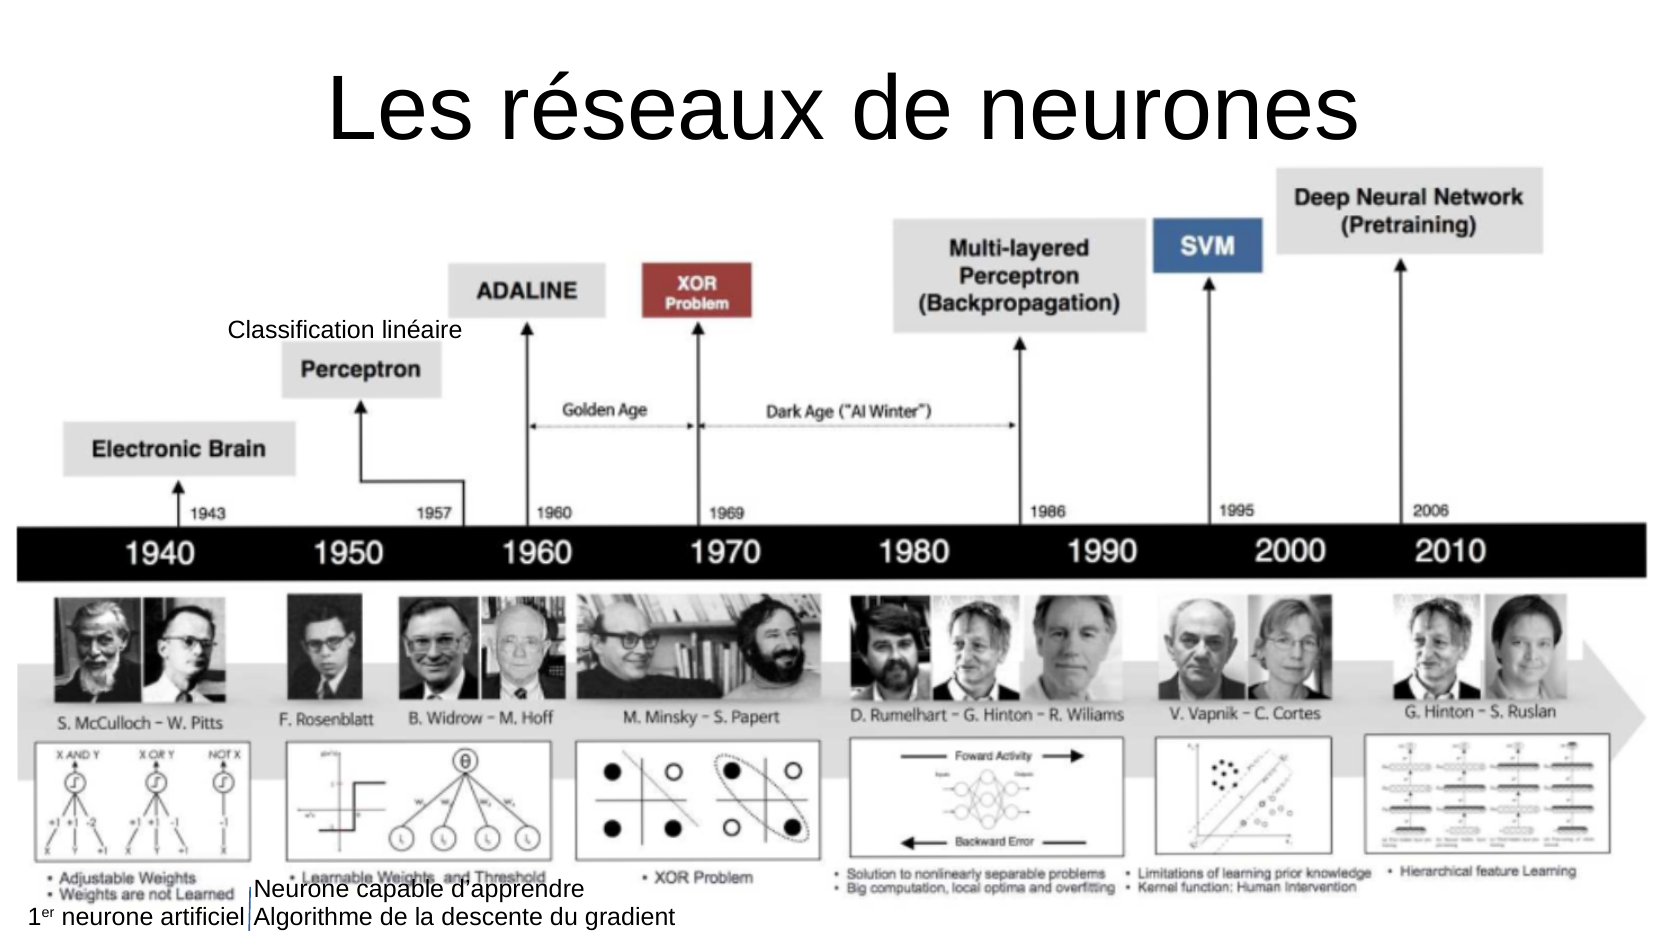

# Les réseaux de neurones
Classification linéaire
Neurone capable d’apprendre
Algorithme de la descente du gradient
1er neurone artificiel